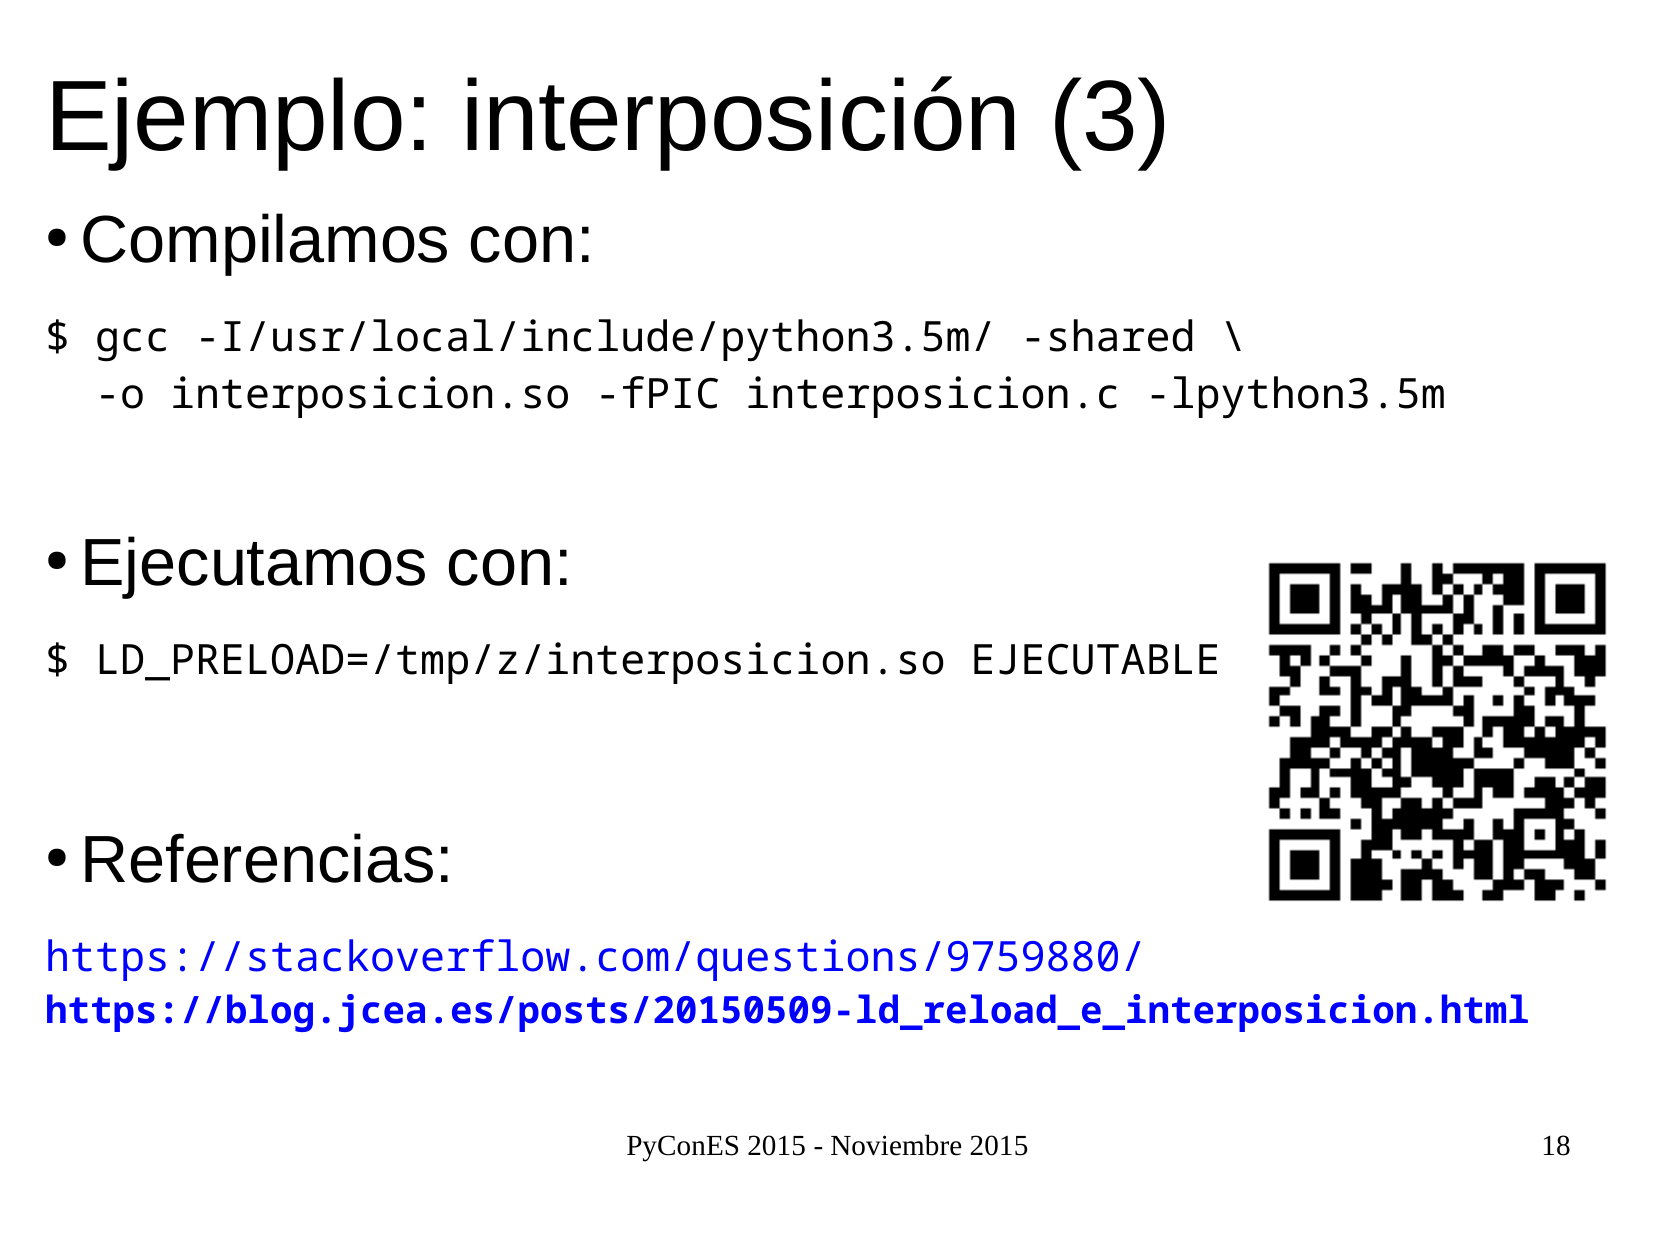

# Ejemplo: interposición (3)
Compilamos con:
$ gcc -I/usr/local/include/python3.5m/ -shared \
 -o interposicion.so -fPIC interposicion.c -lpython3.5m
Ejecutamos con:
$ LD_PRELOAD=/tmp/z/interposicion.so EJECUTABLE
Referencias:
https://stackoverflow.com/questions/9759880/
https://blog.jcea.es/posts/20150509-ld_reload_e_interposicion.html
PyConES 2015 - Noviembre 2015
18